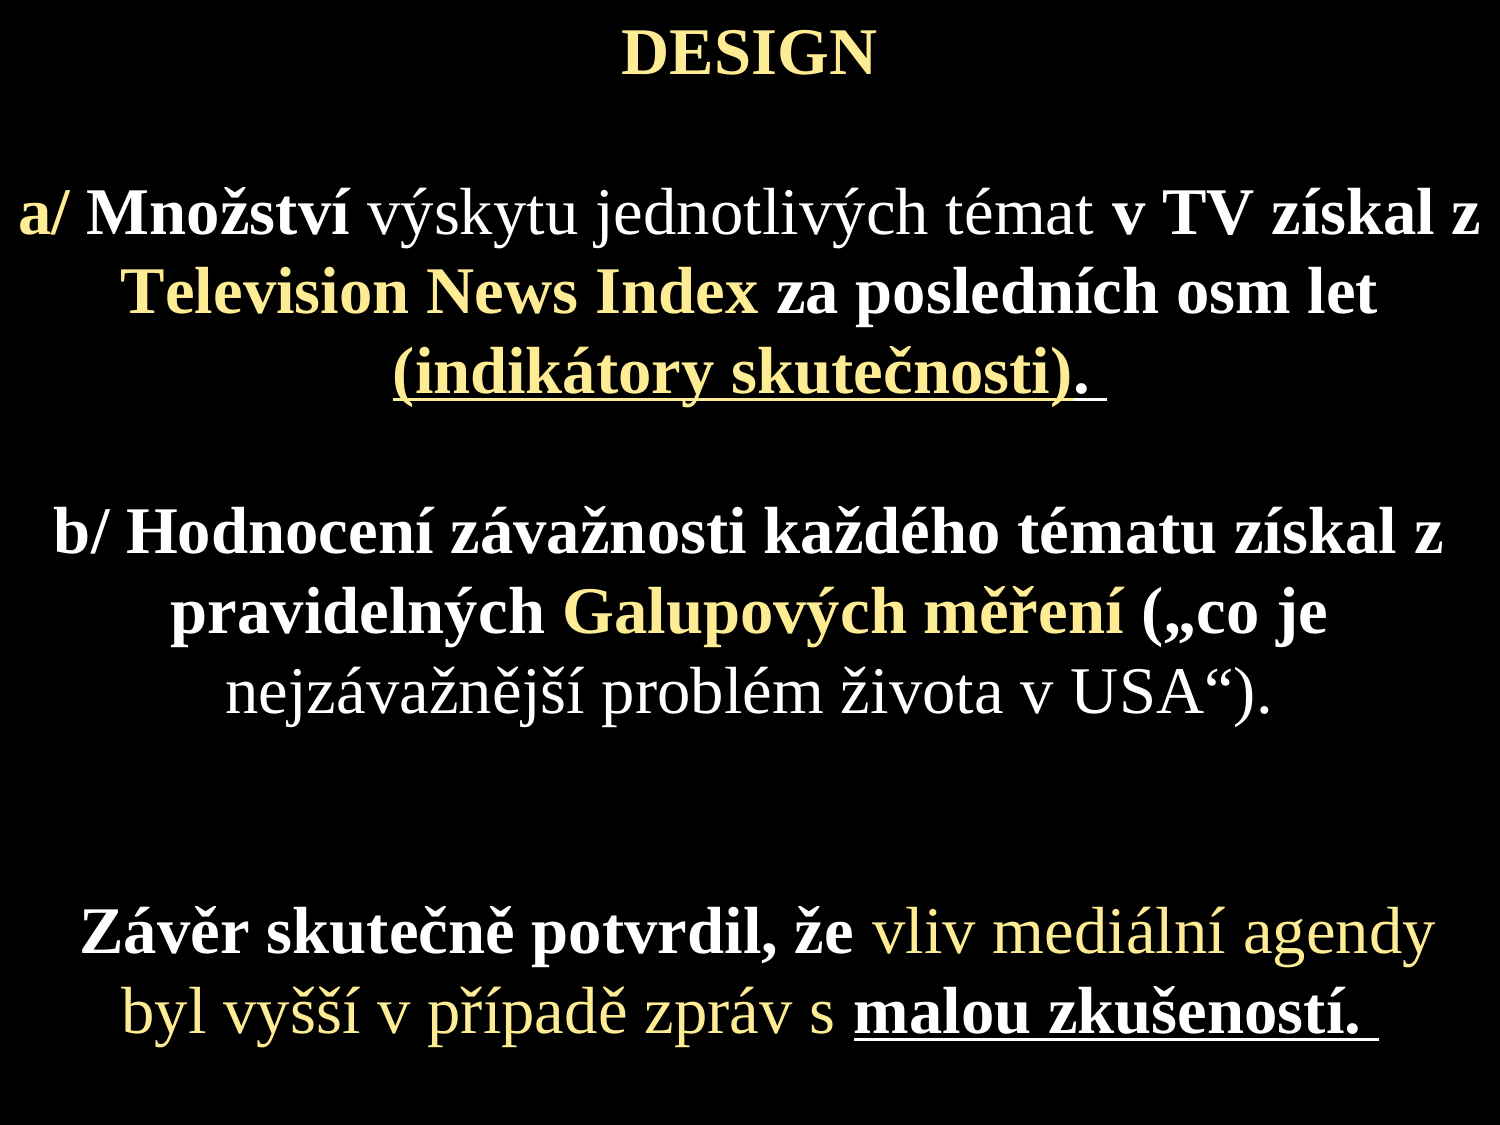

# DESIGN a/ Množství výskytu jednotlivých témat v TV získal z Television News Index za posledních osm let (indikátory skutečnosti). b/ Hodnocení závažnosti každého tématu získal z pravidelných Galupových měření („co je nejzávažnější problém života v USA“). Závěr skutečně potvrdil, že vliv mediální agendy byl vyšší v případě zpráv s malou zkušeností.